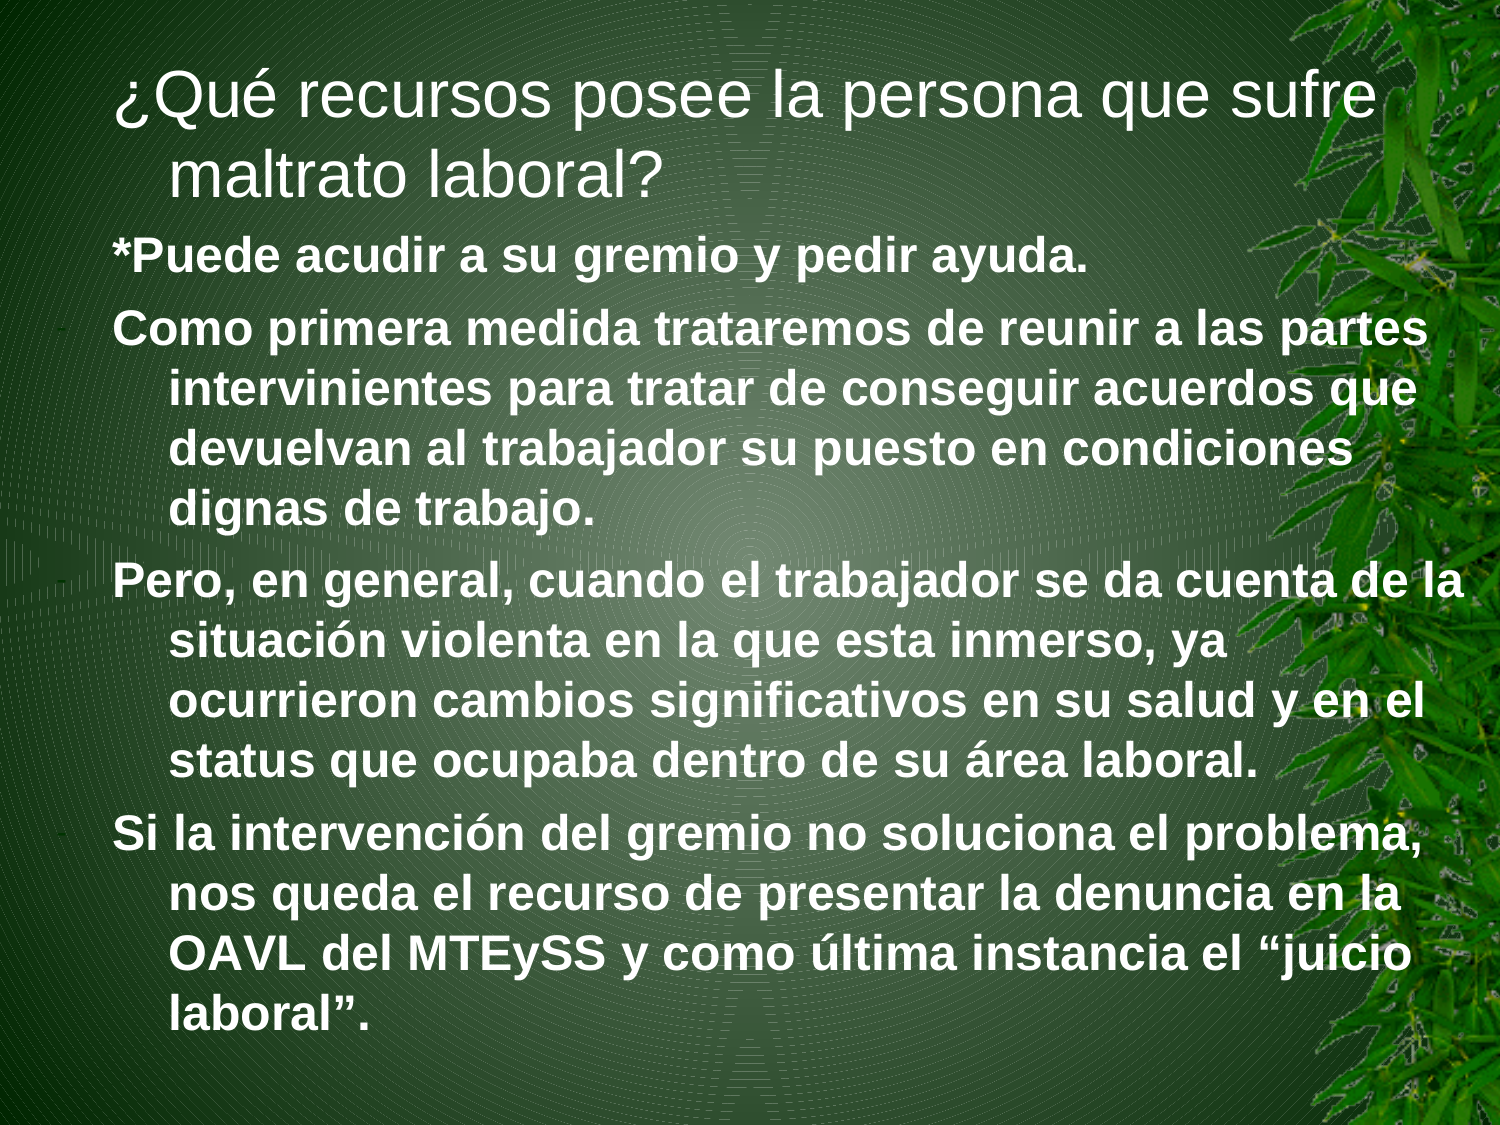

# ¿Qué recursos posee la persona que sufre maltrato laboral?
*Puede acudir a su gremio y pedir ayuda.
Como primera medida trataremos de reunir a las partes intervinientes para tratar de conseguir acuerdos que devuelvan al trabajador su puesto en condiciones dignas de trabajo.
Pero, en general, cuando el trabajador se da cuenta de la situación violenta en la que esta inmerso, ya ocurrieron cambios significativos en su salud y en el status que ocupaba dentro de su área laboral.
Si la intervención del gremio no soluciona el problema, nos queda el recurso de presentar la denuncia en la OAVL del MTEySS y como última instancia el “juicio laboral”.